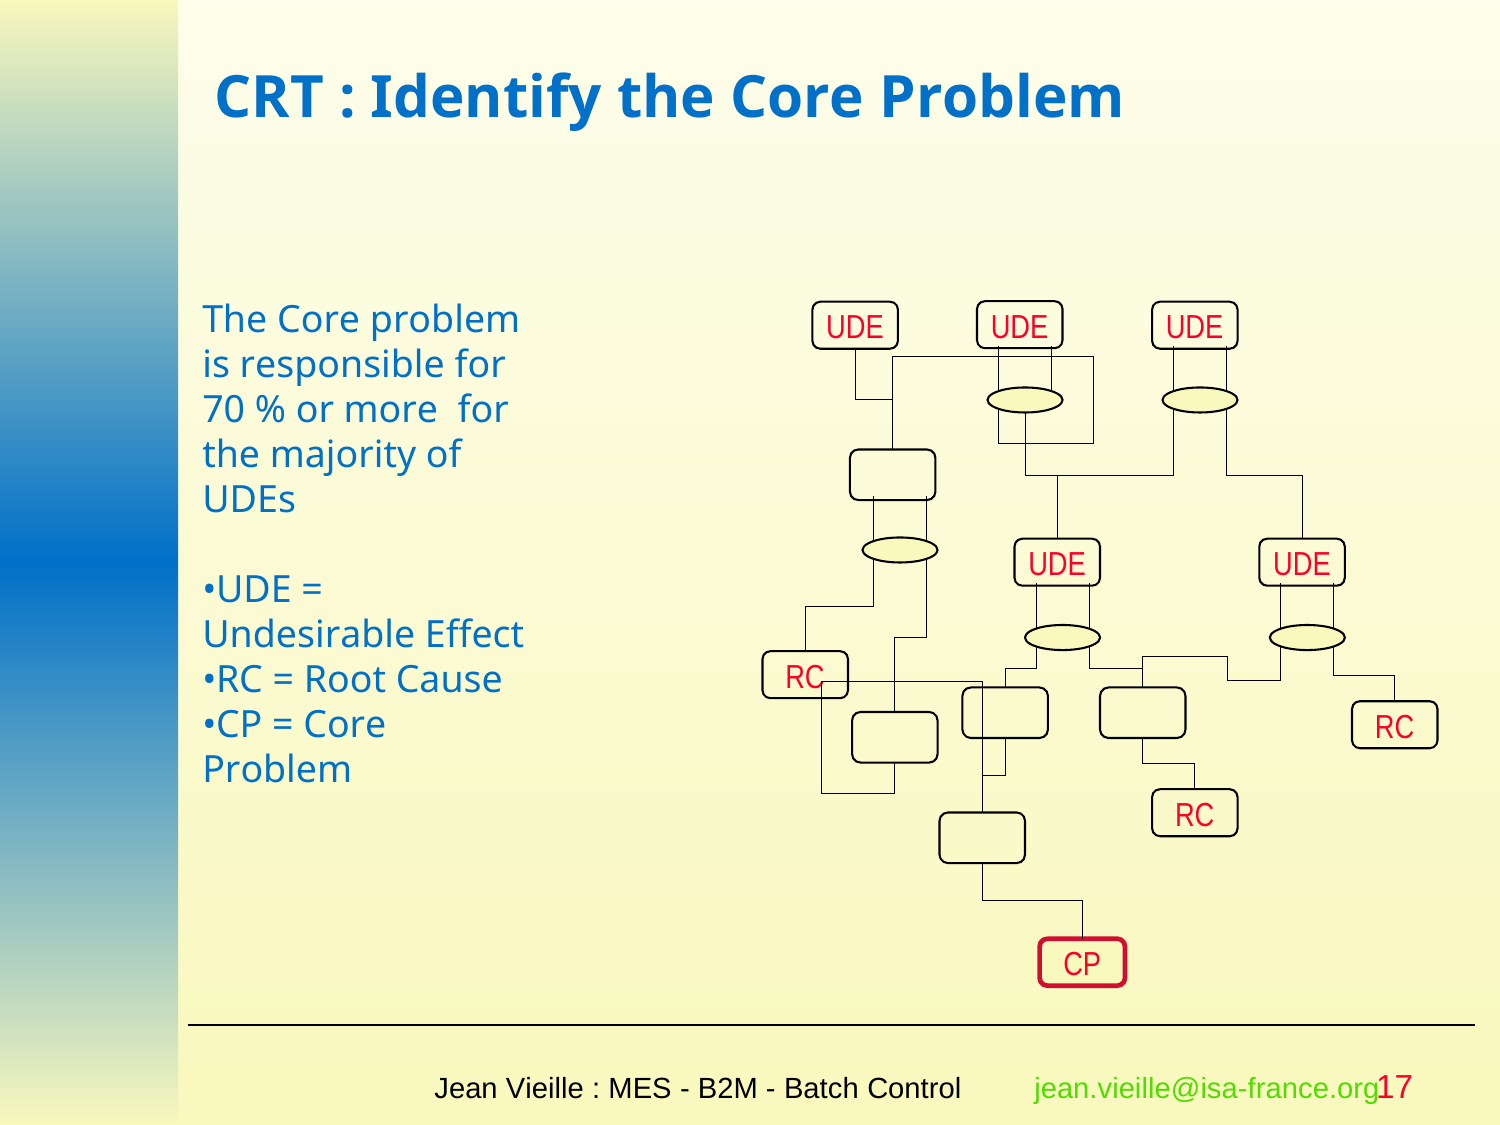

# CRT : Identify the Core Problem
The Core problem is responsible for 70 % or more for the majority of UDEs
UDE = Undesirable Effect
RC = Root Cause
CP = Core Problem
UDE
UDE
UDE
UDE
UDE
RC
RC
RC
CP